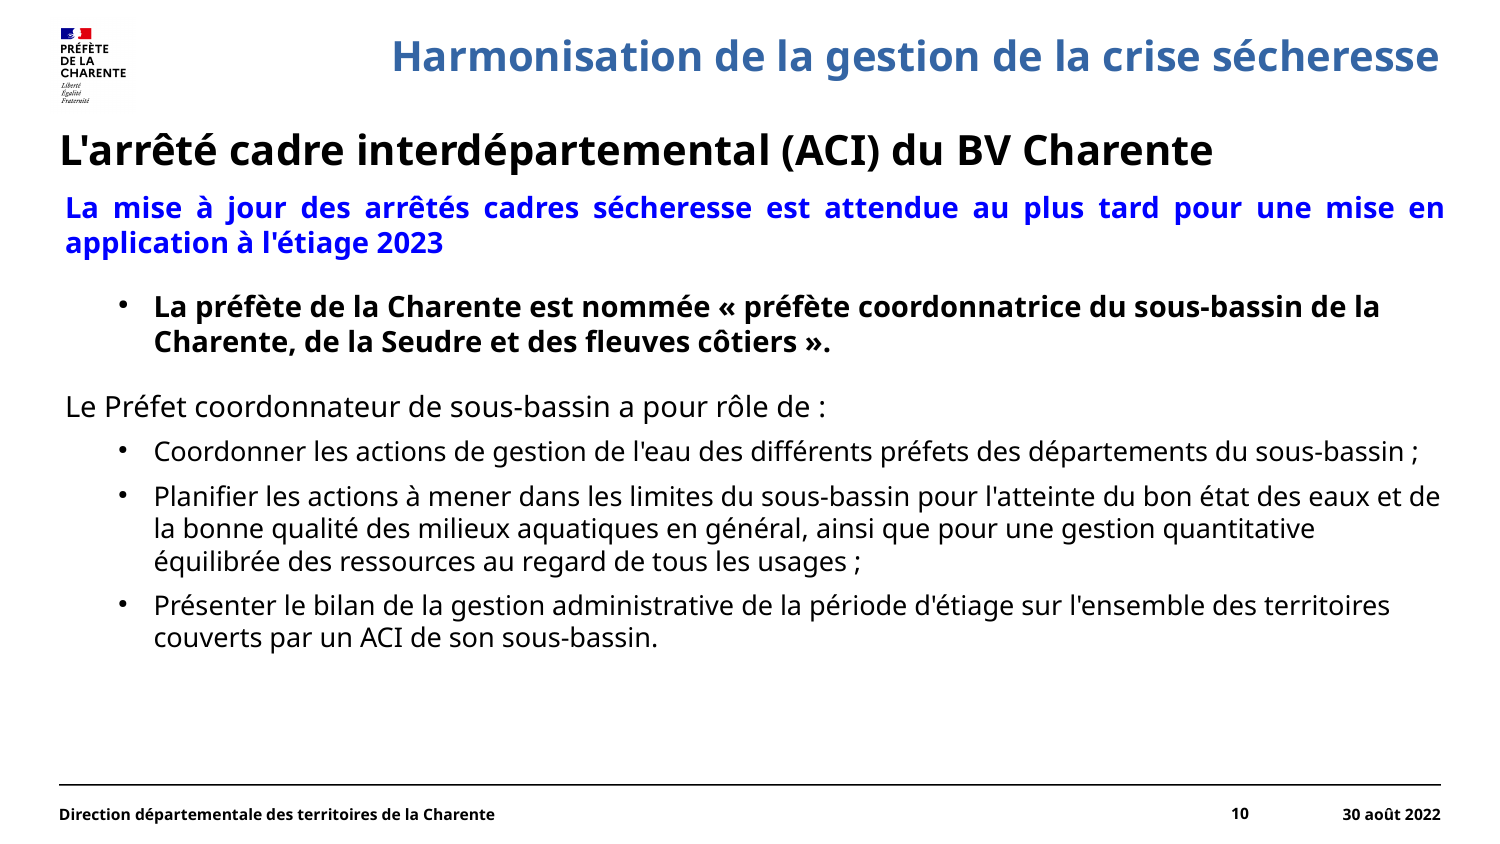

Harmonisation de la gestion de la crise sécheresse
# L'arrêté cadre interdépartemental (ACI) du BV Charente
La mise à jour des arrêtés cadres sécheresse est attendue au plus tard pour une mise en application à l'étiage 2023
La préfète de la Charente est nommée « préfète coordonnatrice du sous-bassin de la Charente, de la Seudre et des fleuves côtiers ».
Le Préfet coordonnateur de sous-bassin a pour rôle de :
Coordonner les actions de gestion de l'eau des différents préfets des départements du sous-bassin ;
Planifier les actions à mener dans les limites du sous-bassin pour l'atteinte du bon état des eaux et de la bonne qualité des milieux aquatiques en général, ainsi que pour une gestion quantitative équilibrée des ressources au regard de tous les usages ;
Présenter le bilan de la gestion administrative de la période d'étiage sur l'ensemble des territoires couverts par un ACI de son sous-bassin.
Direction départementale des territoires de la Charente
30 août 2022